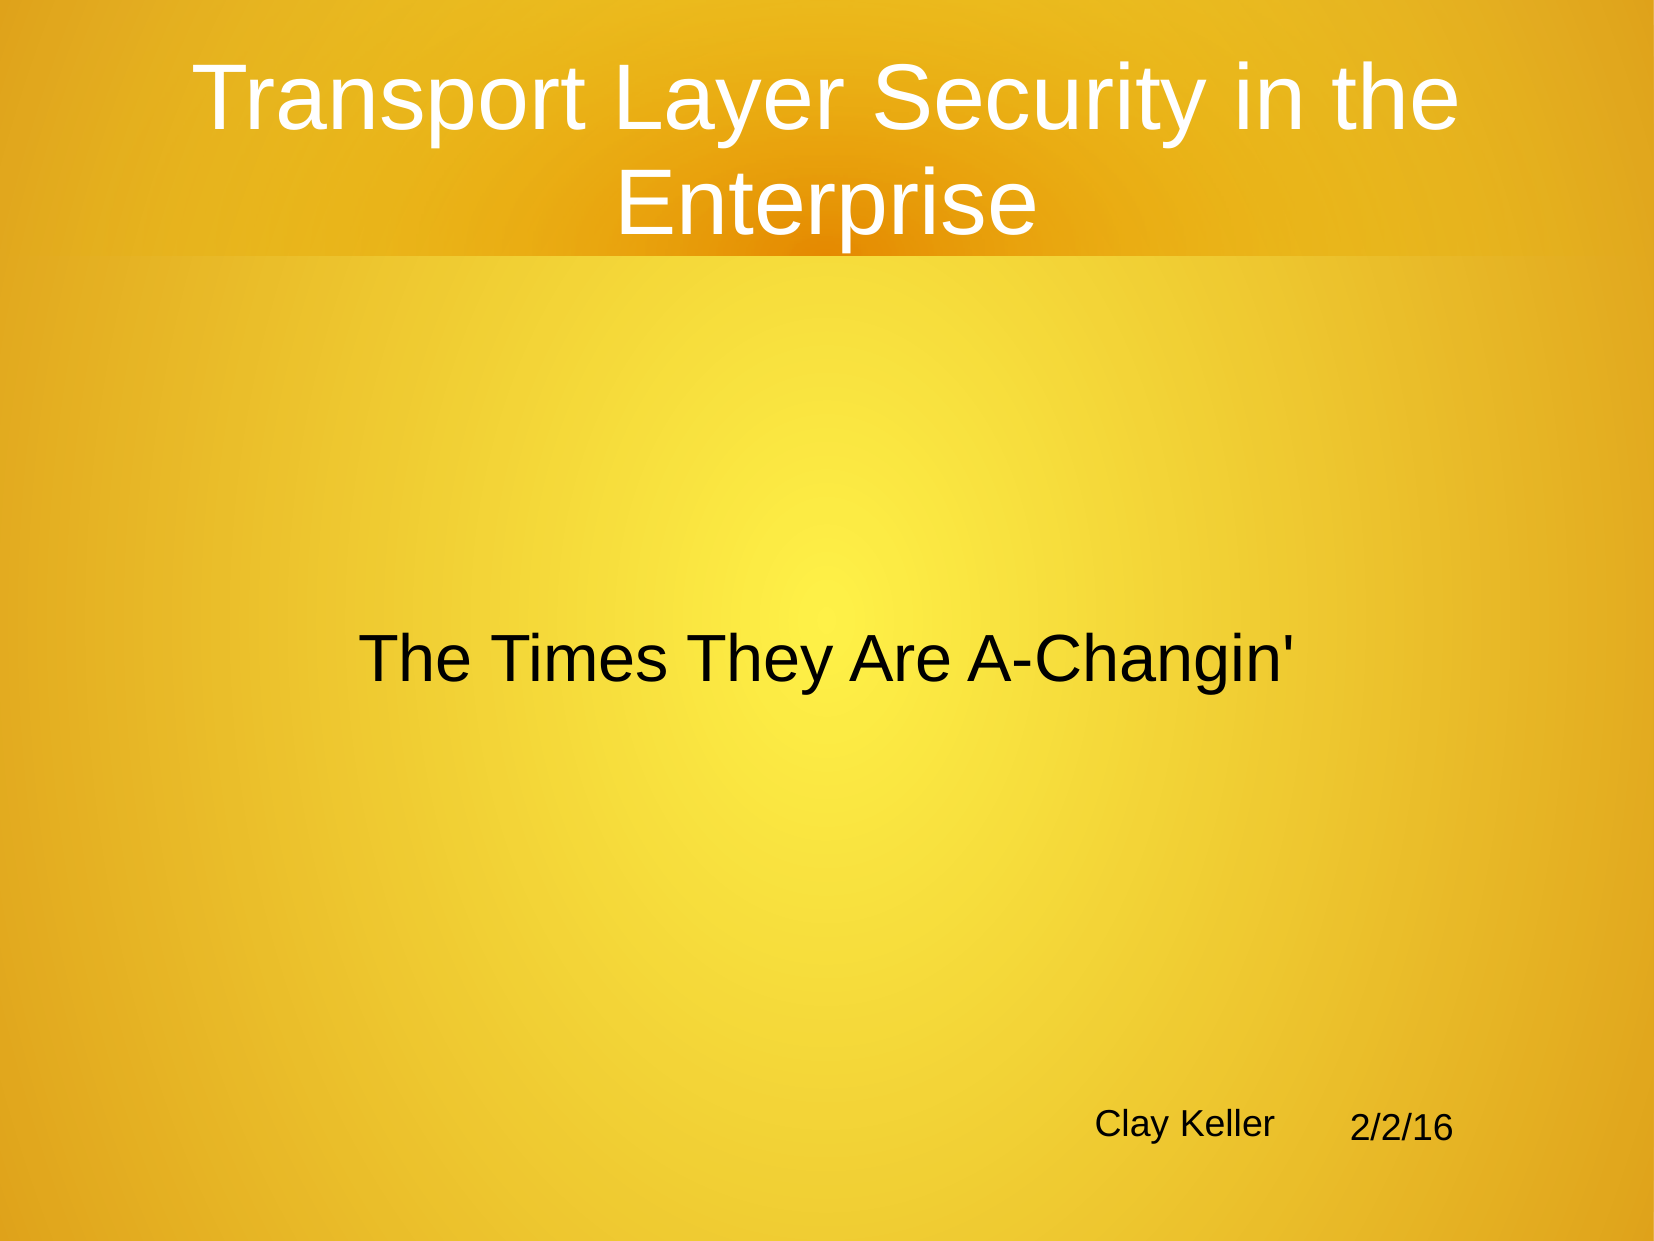

# Transport Layer Security in the Enterprise
The Times They Are A-Changin'
 Clay Keller
2/2/16